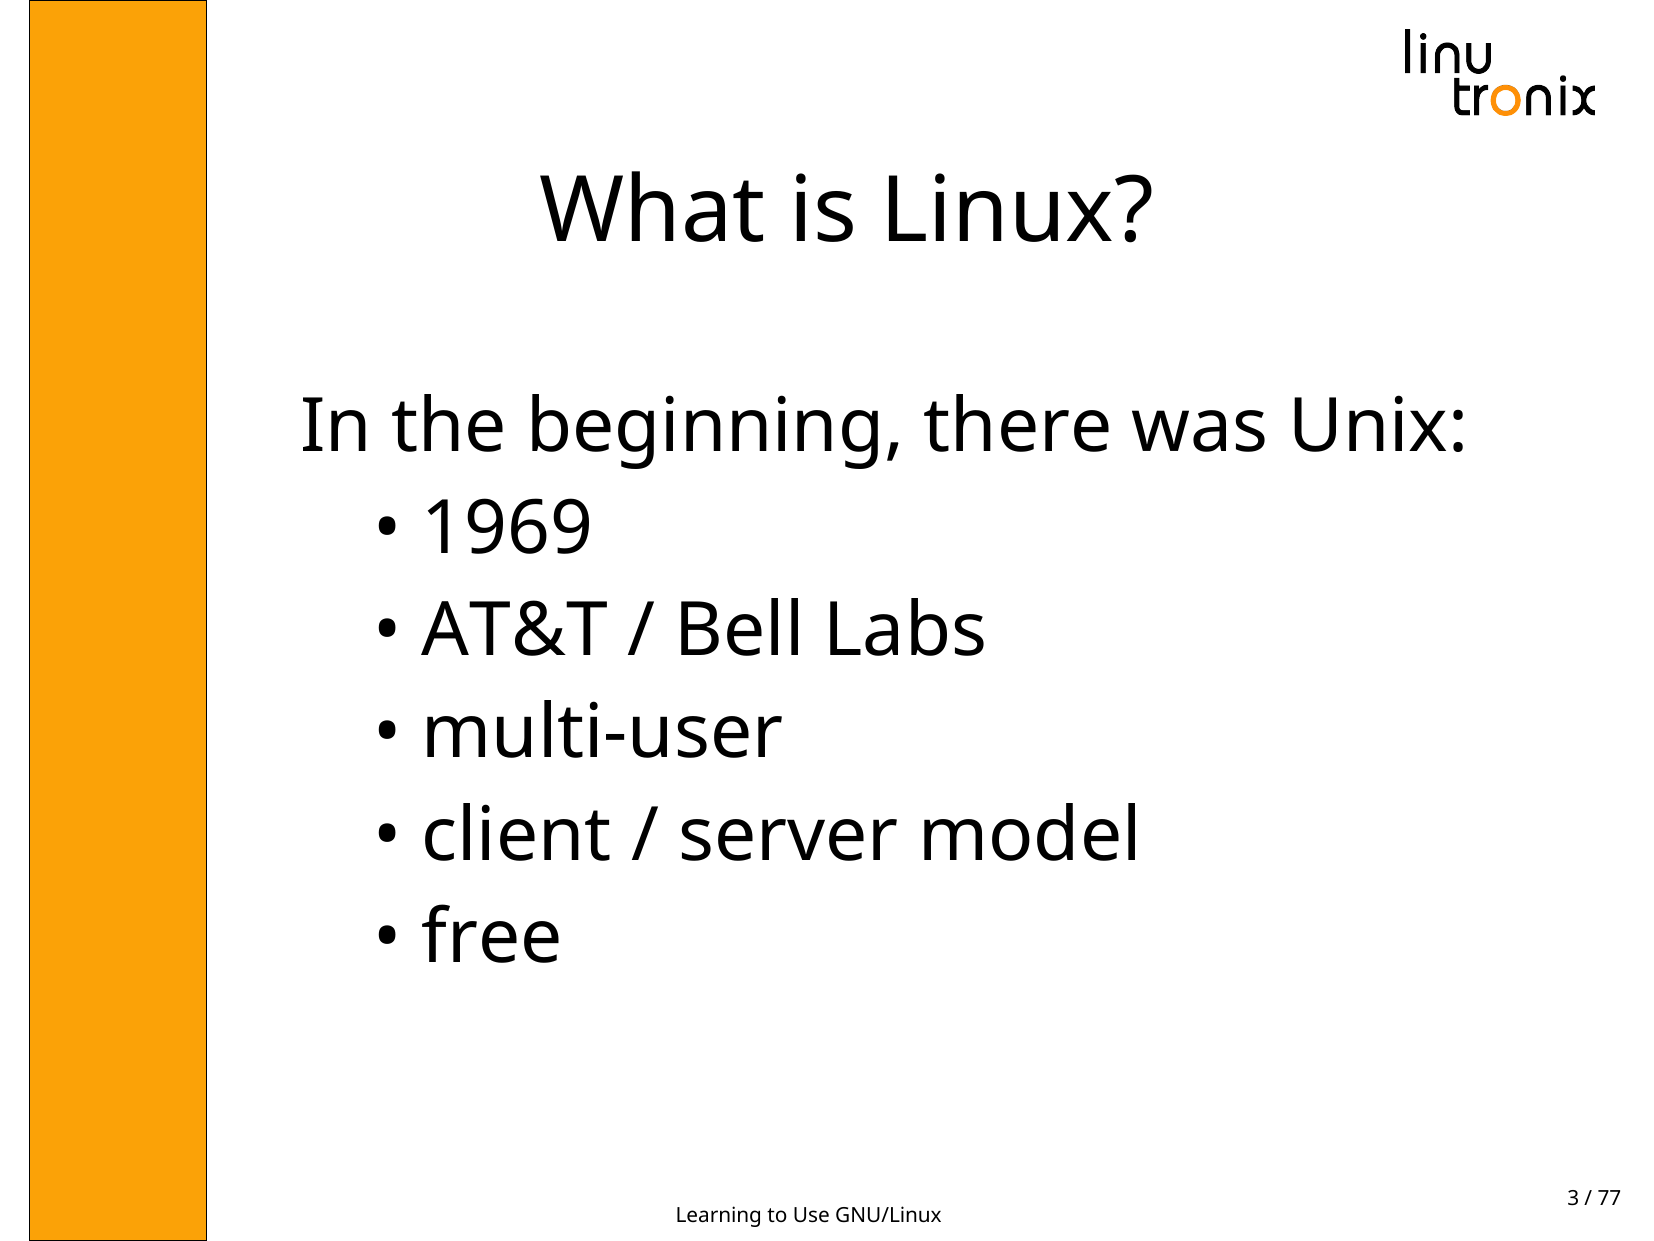

What is Linux?
In the beginning, there was Unix:
	• 1969
	• AT&T / Bell Labs
	• multi-user
	• client / server model
	• free
3
Firmenvorstellung Linutronix V3.3